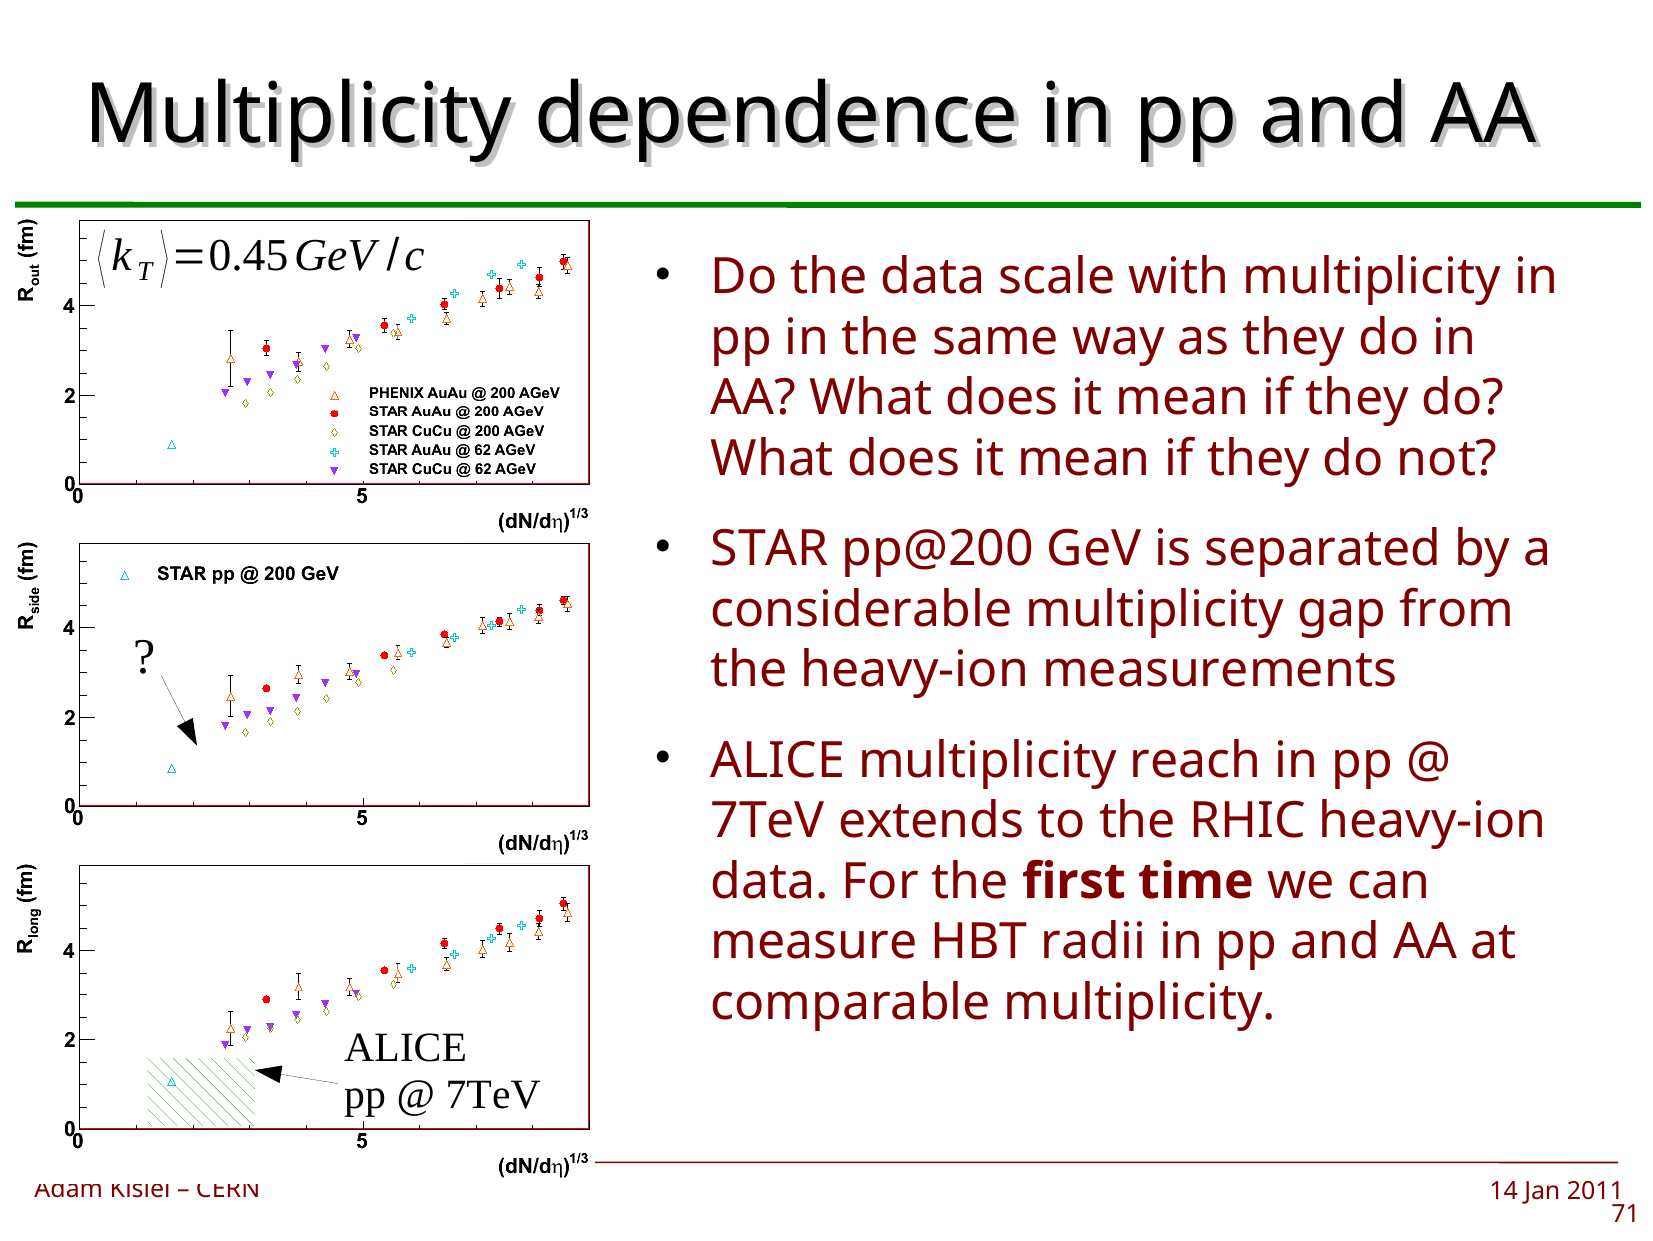

# Multiplicity dependence in pp and AA
Do the data scale with multiplicity in pp in the same way as they do in AA? What does it mean if they do? What does it mean if they do not?
STAR pp@200 GeV is separated by a considerable multiplicity gap from the heavy-ion measurements
ALICE multiplicity reach in pp @ 7TeV extends to the RHIC heavy-ion data. For the first time we can measure HBT radii in pp and AA at comparable multiplicity.
?
ALICE
pp @ 7TeV